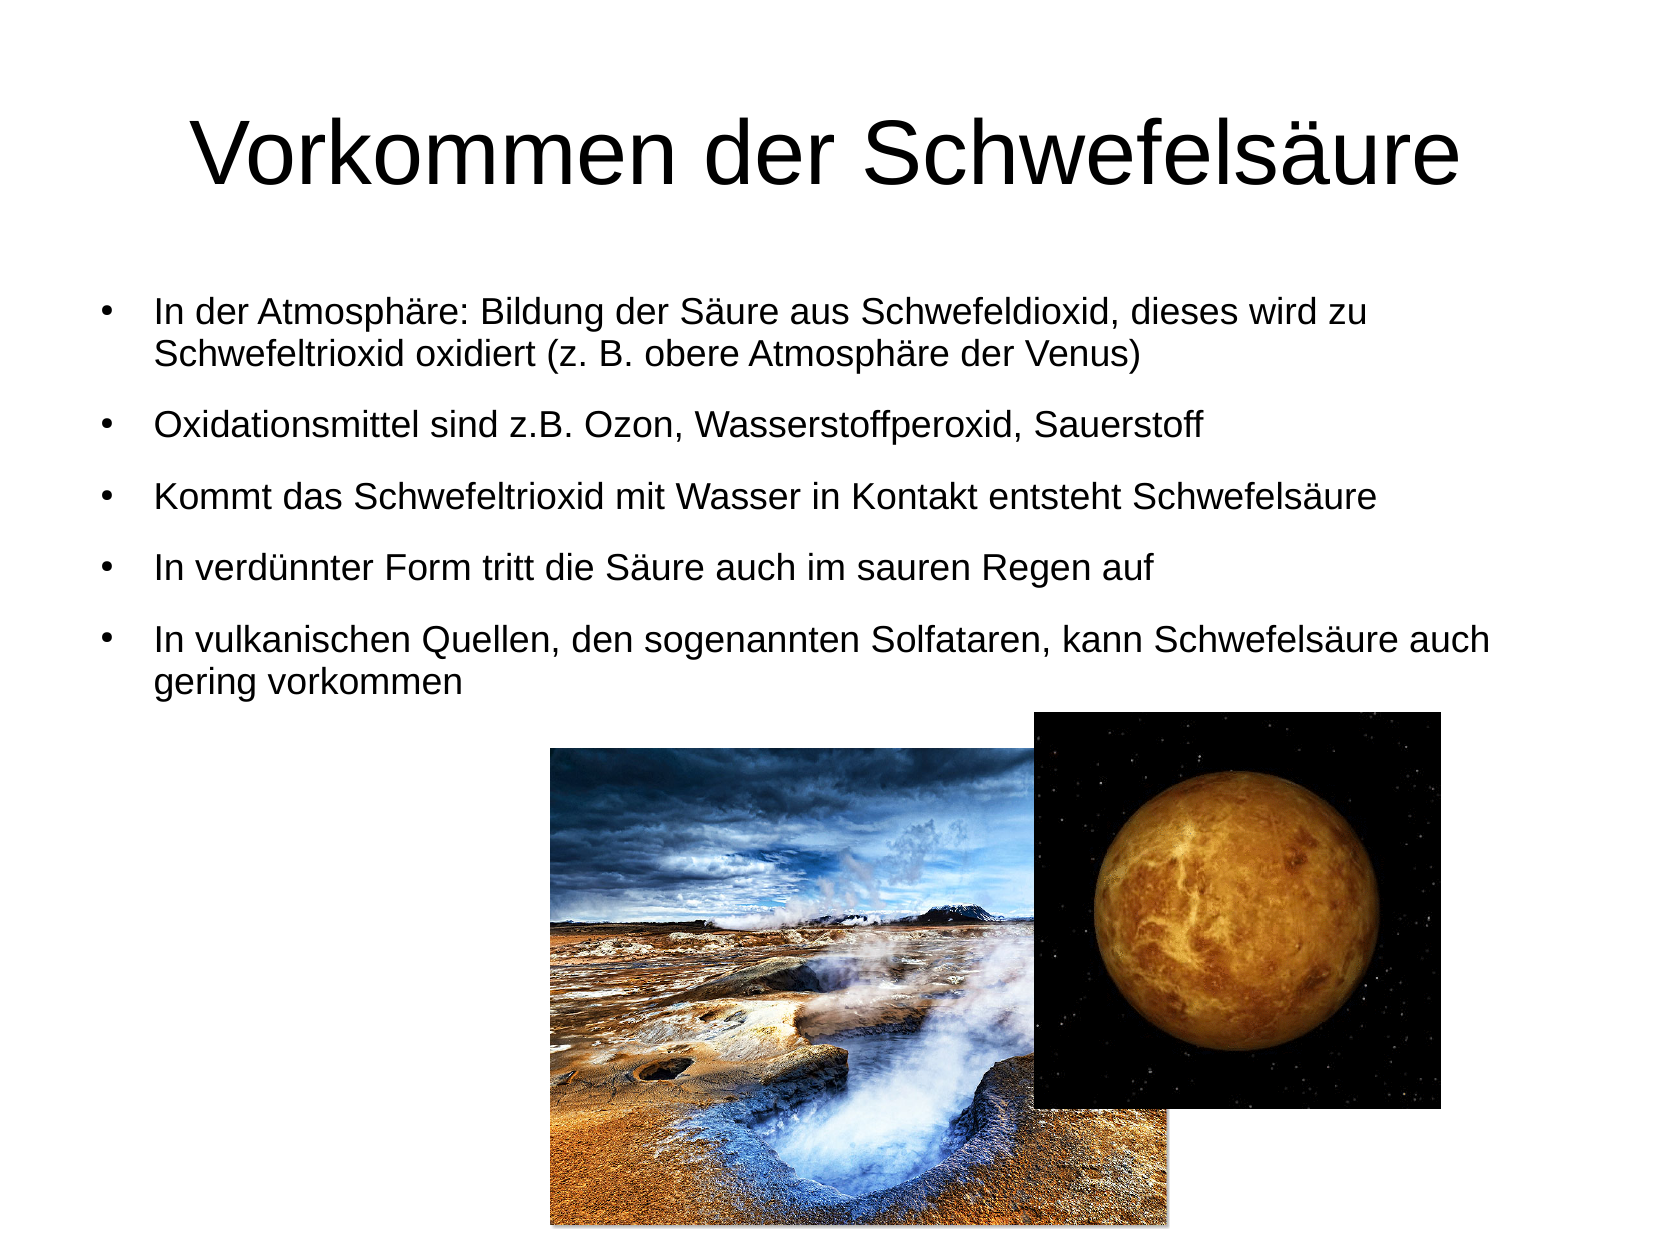

# Vorkommen der Schwefelsäure
In der Atmosphäre: Bildung der Säure aus Schwefeldioxid, dieses wird zu Schwefeltrioxid oxidiert (z. B. obere Atmosphäre der Venus)
Oxidationsmittel sind z.B. Ozon, Wasserstoffperoxid, Sauerstoff
Kommt das Schwefeltrioxid mit Wasser in Kontakt entsteht Schwefelsäure
In verdünnter Form tritt die Säure auch im sauren Regen auf
In vulkanischen Quellen, den sogenannten Solfataren, kann Schwefelsäure auch gering vorkommen